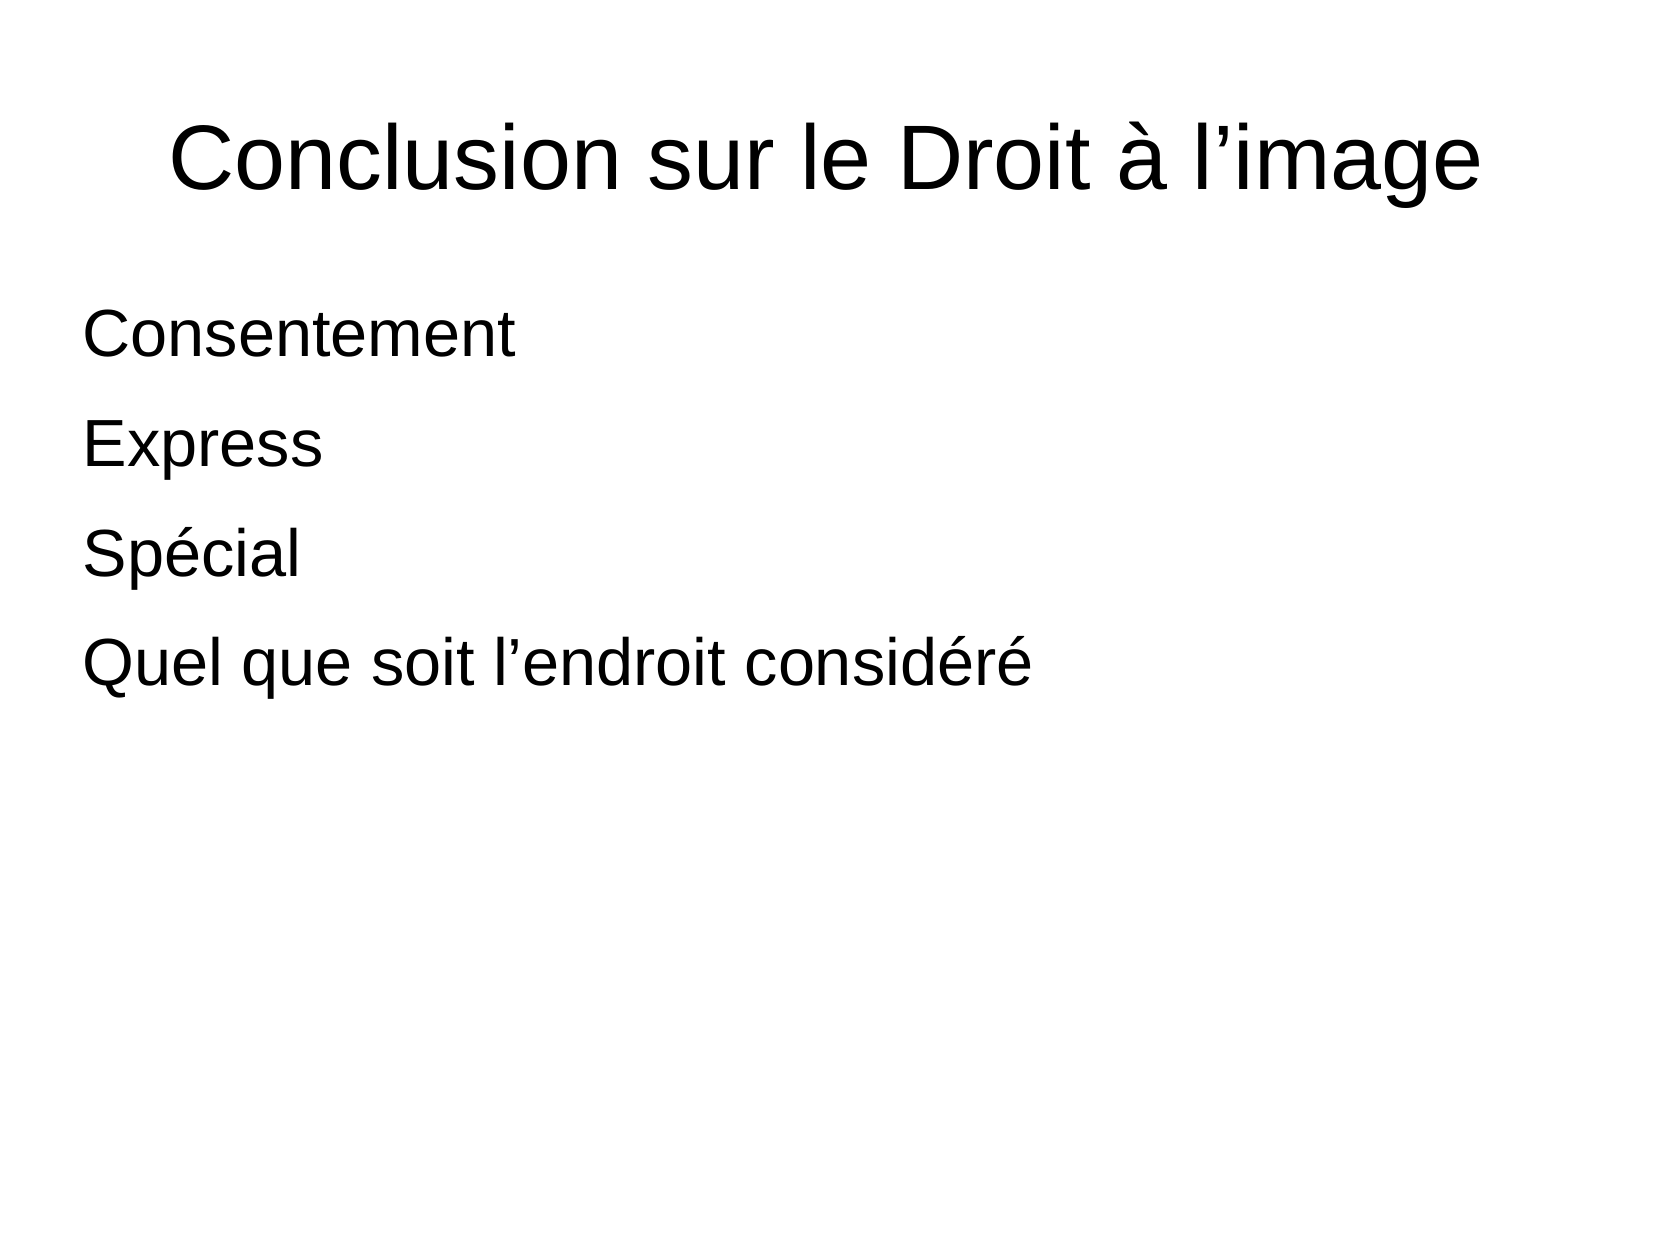

# Conclusion sur le Droit à l’image
Consentement
Express
Spécial
Quel que soit l’endroit considéré